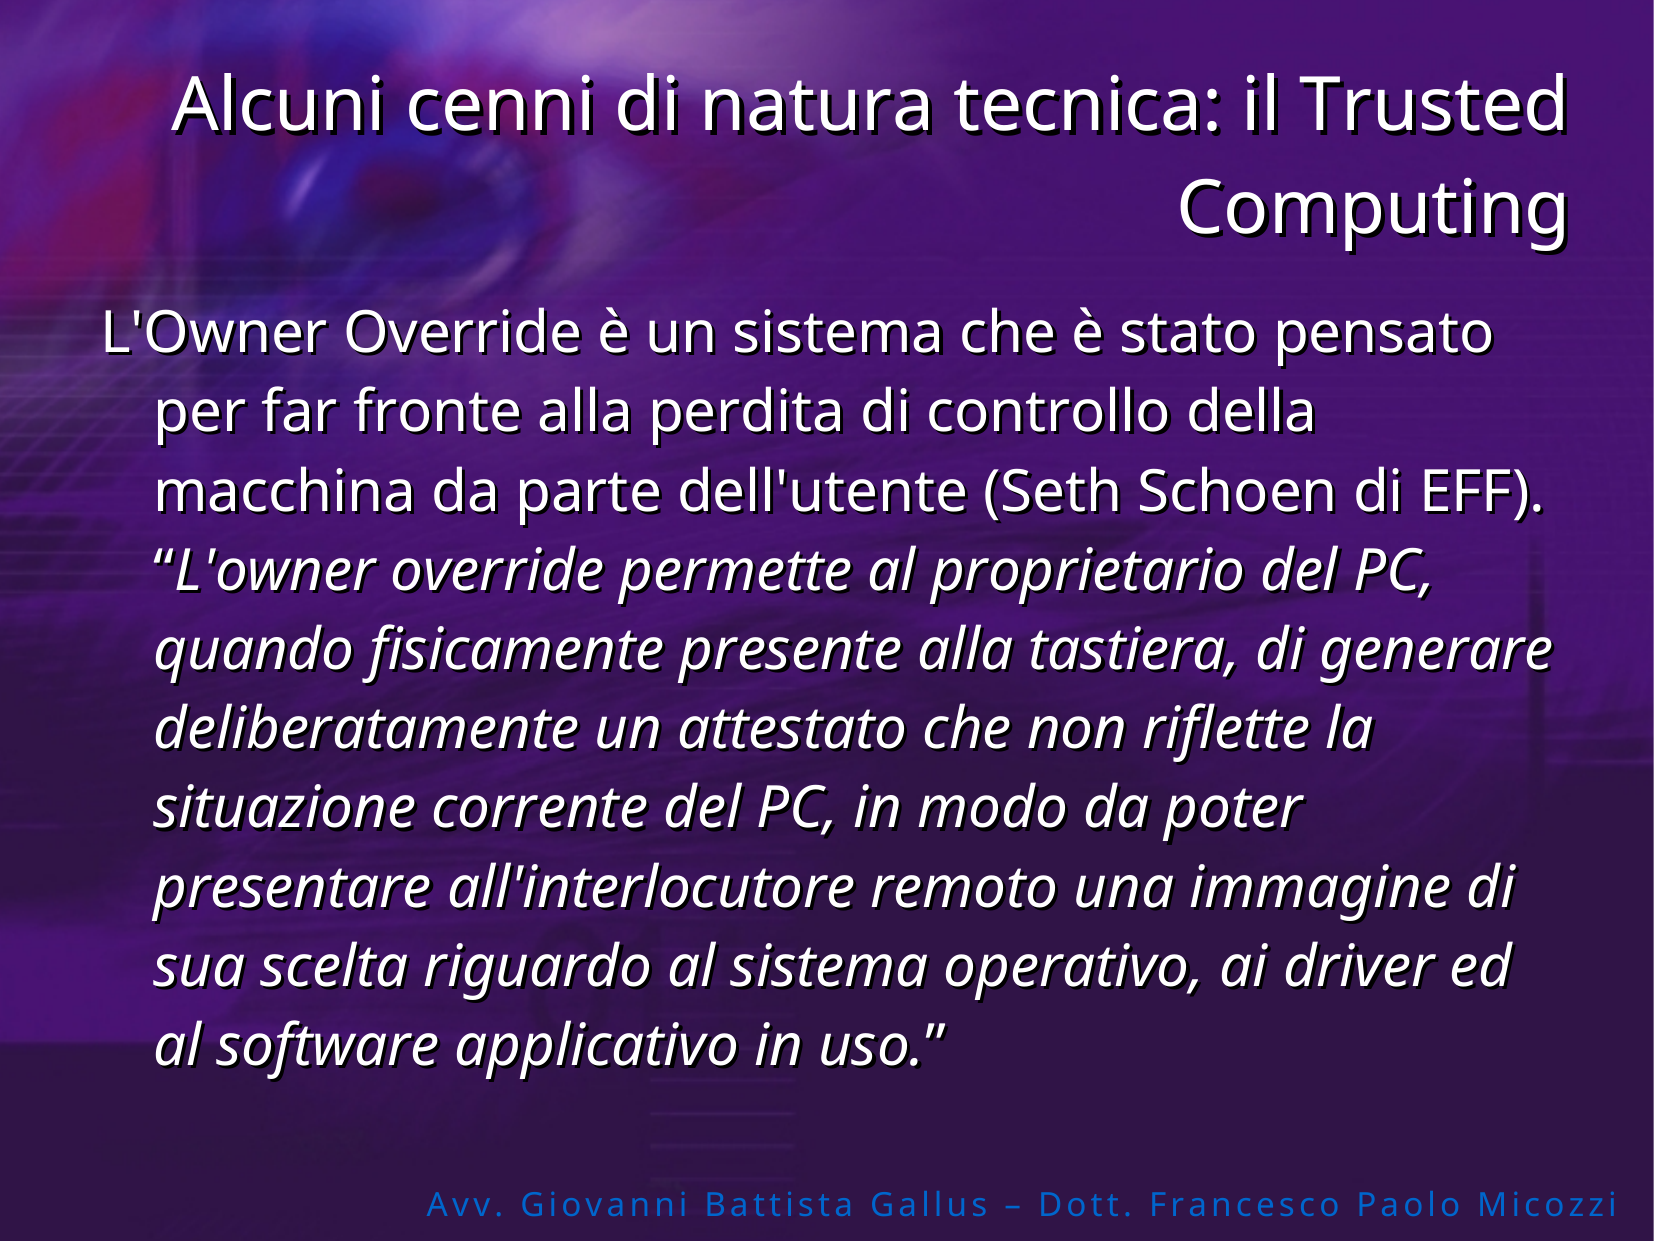

# Alcuni cenni di natura tecnica: il Trusted Computing
L'Owner Override è un sistema che è stato pensato per far fronte alla perdita di controllo della macchina da parte dell'utente (Seth Schoen di EFF). “L'owner override permette al proprietario del PC, quando fisicamente presente alla tastiera, di generare deliberatamente un attestato che non riflette la situazione corrente del PC, in modo da poter presentare all'interlocutore remoto una immagine di sua scelta riguardo al sistema operativo, ai driver ed al software applicativo in uso.”
dott. Francesco Paolo Micozzi - f.micozzi@studionati.it